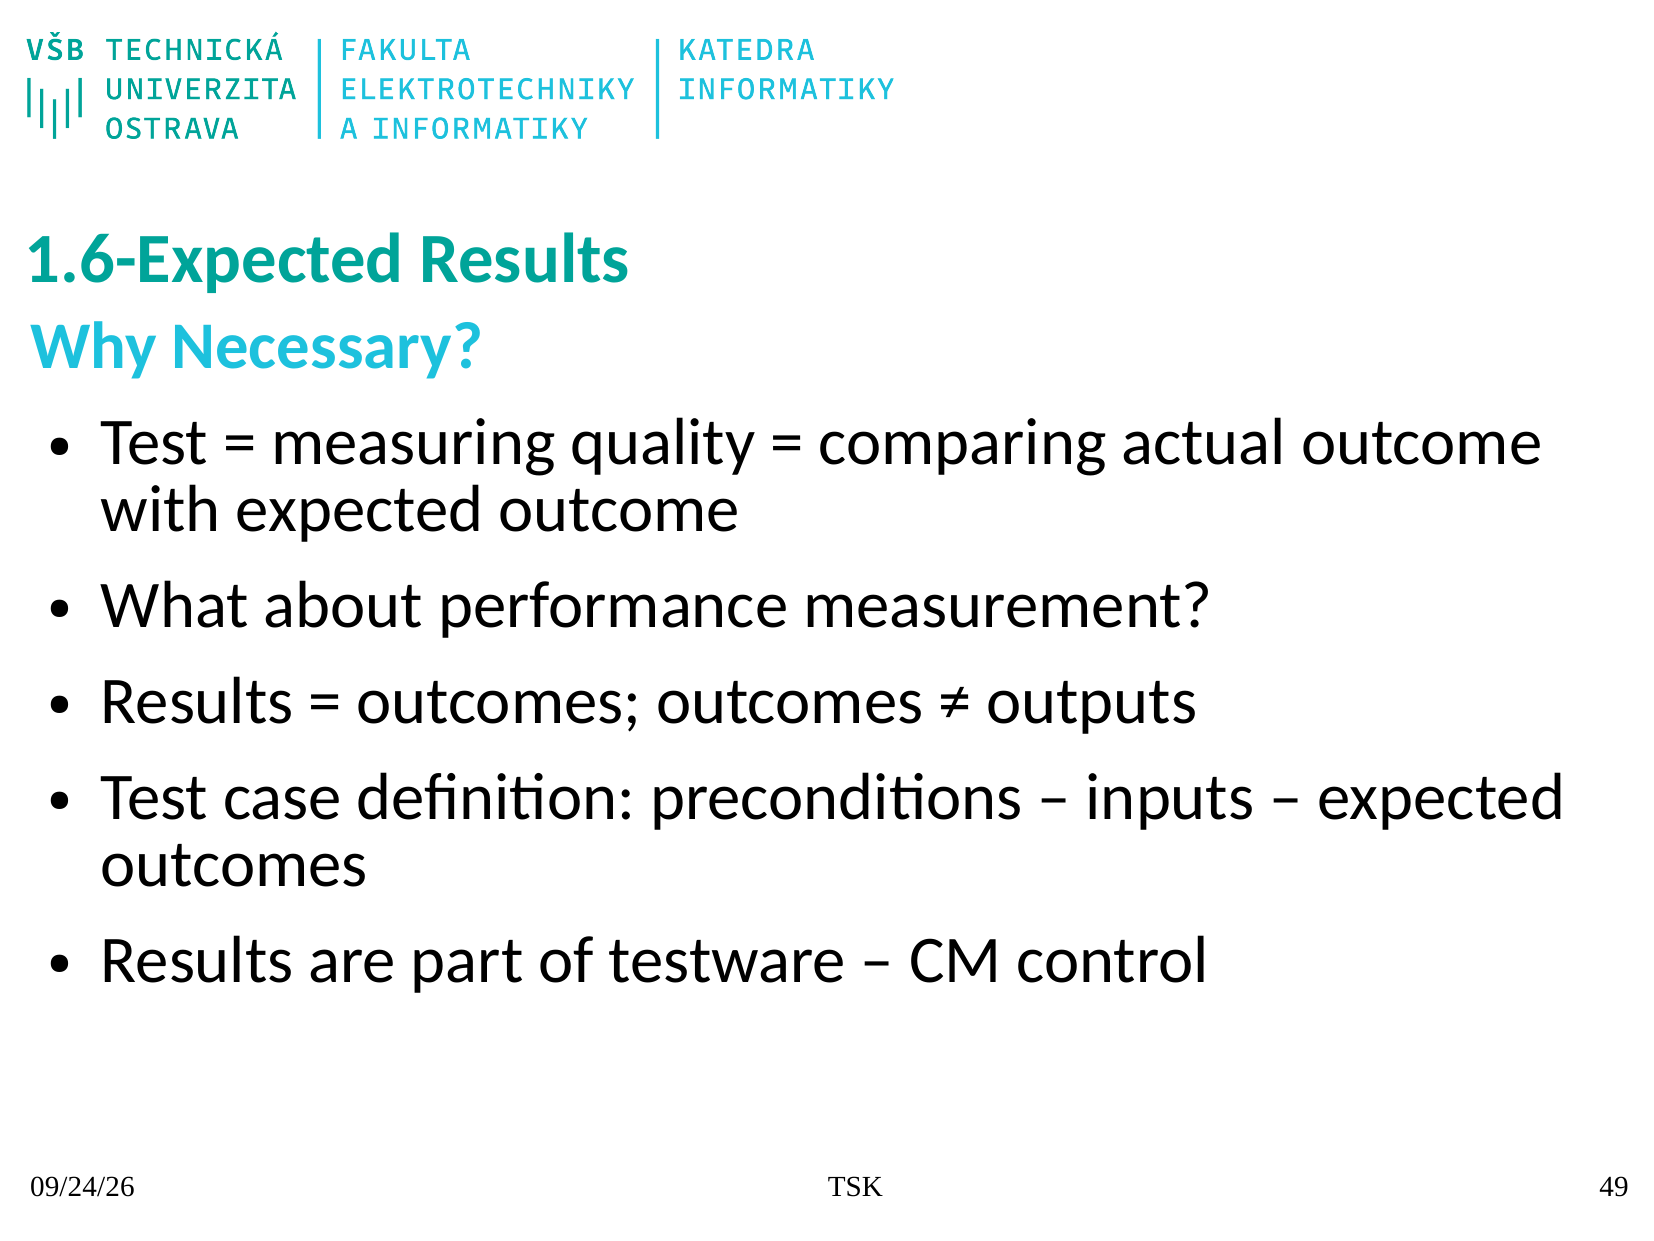

# 1.6-Expected Results
Why Necessary?
Test = measuring quality = comparing actual outcome with expected outcome
What about performance measurement?
Results = outcomes; outcomes ≠ outputs
Test case definition: preconditions – inputs – expected outcomes
Results are part of testware – CM control
TSK
49